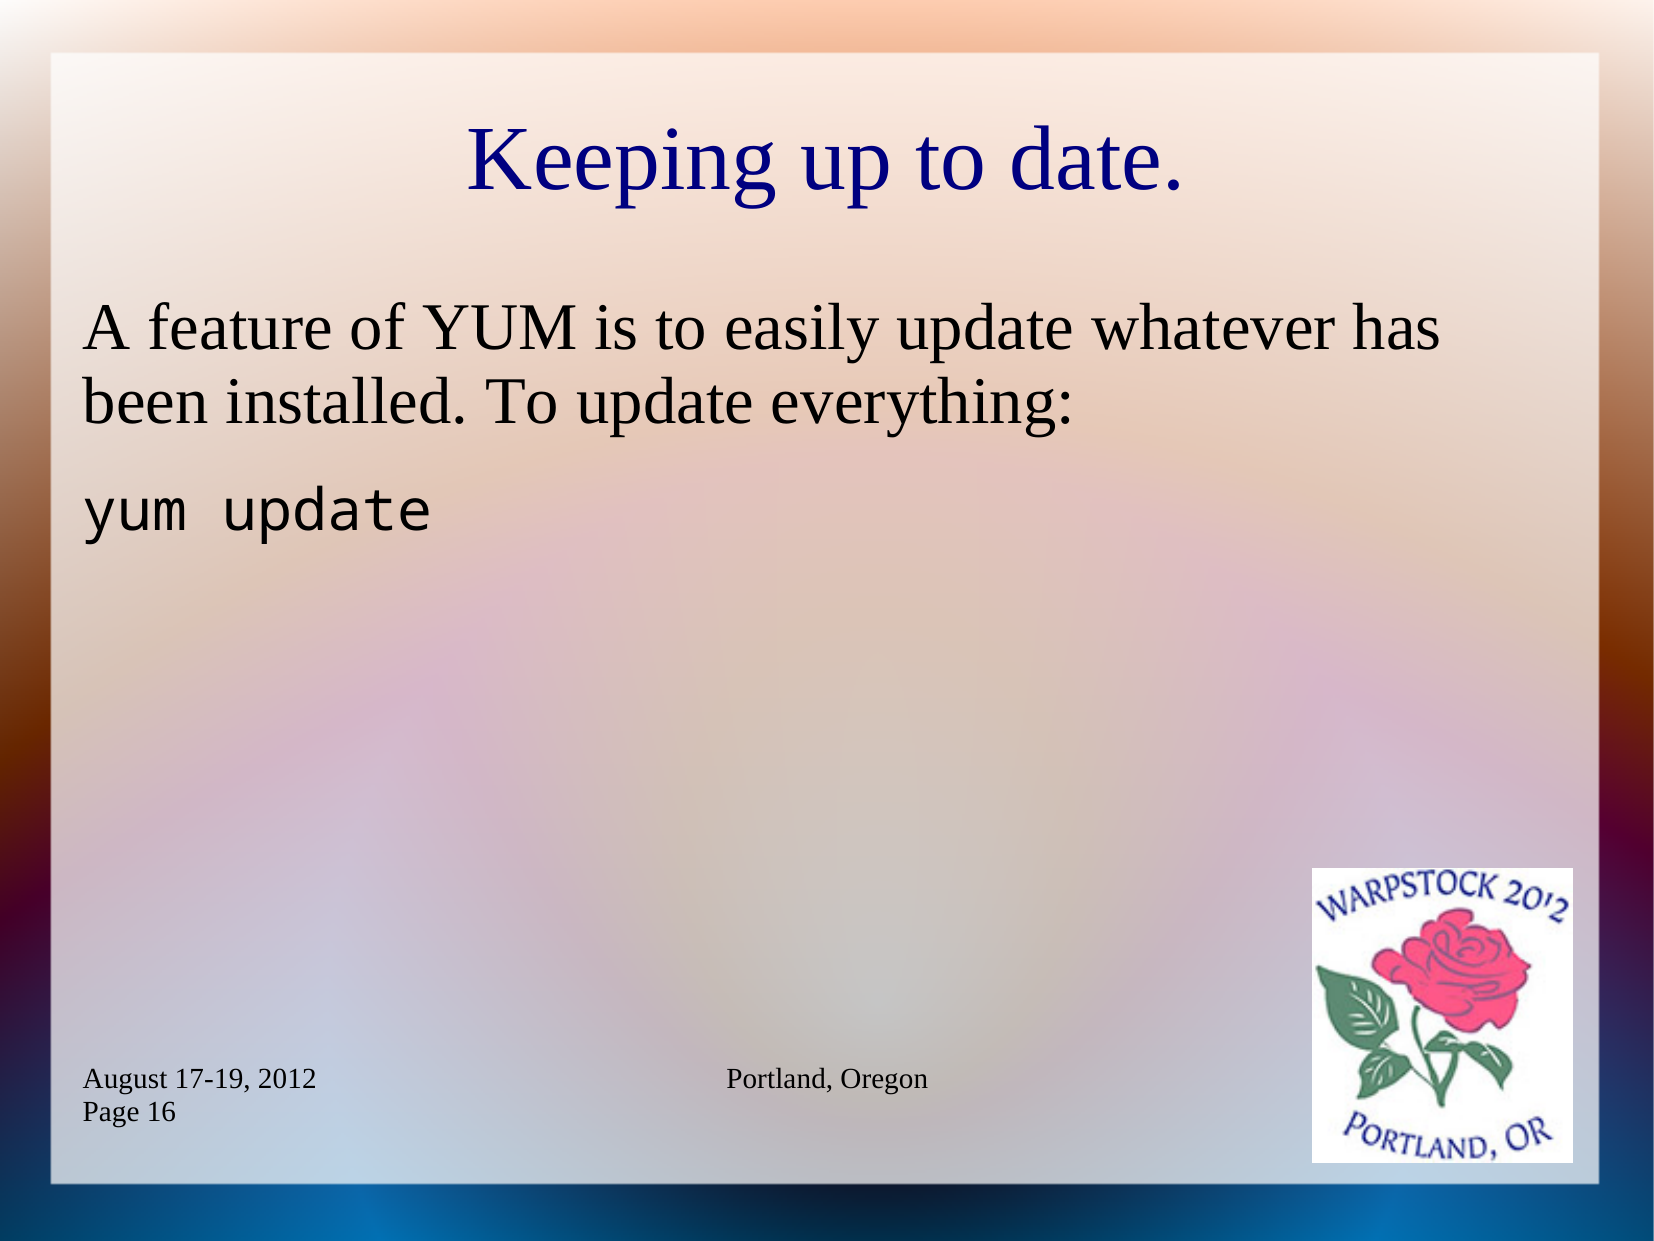

# Keeping up to date.
A feature of YUM is to easily update whatever has been installed. To update everything:
yum update
August 17-19, 2012
Portland, Oregon